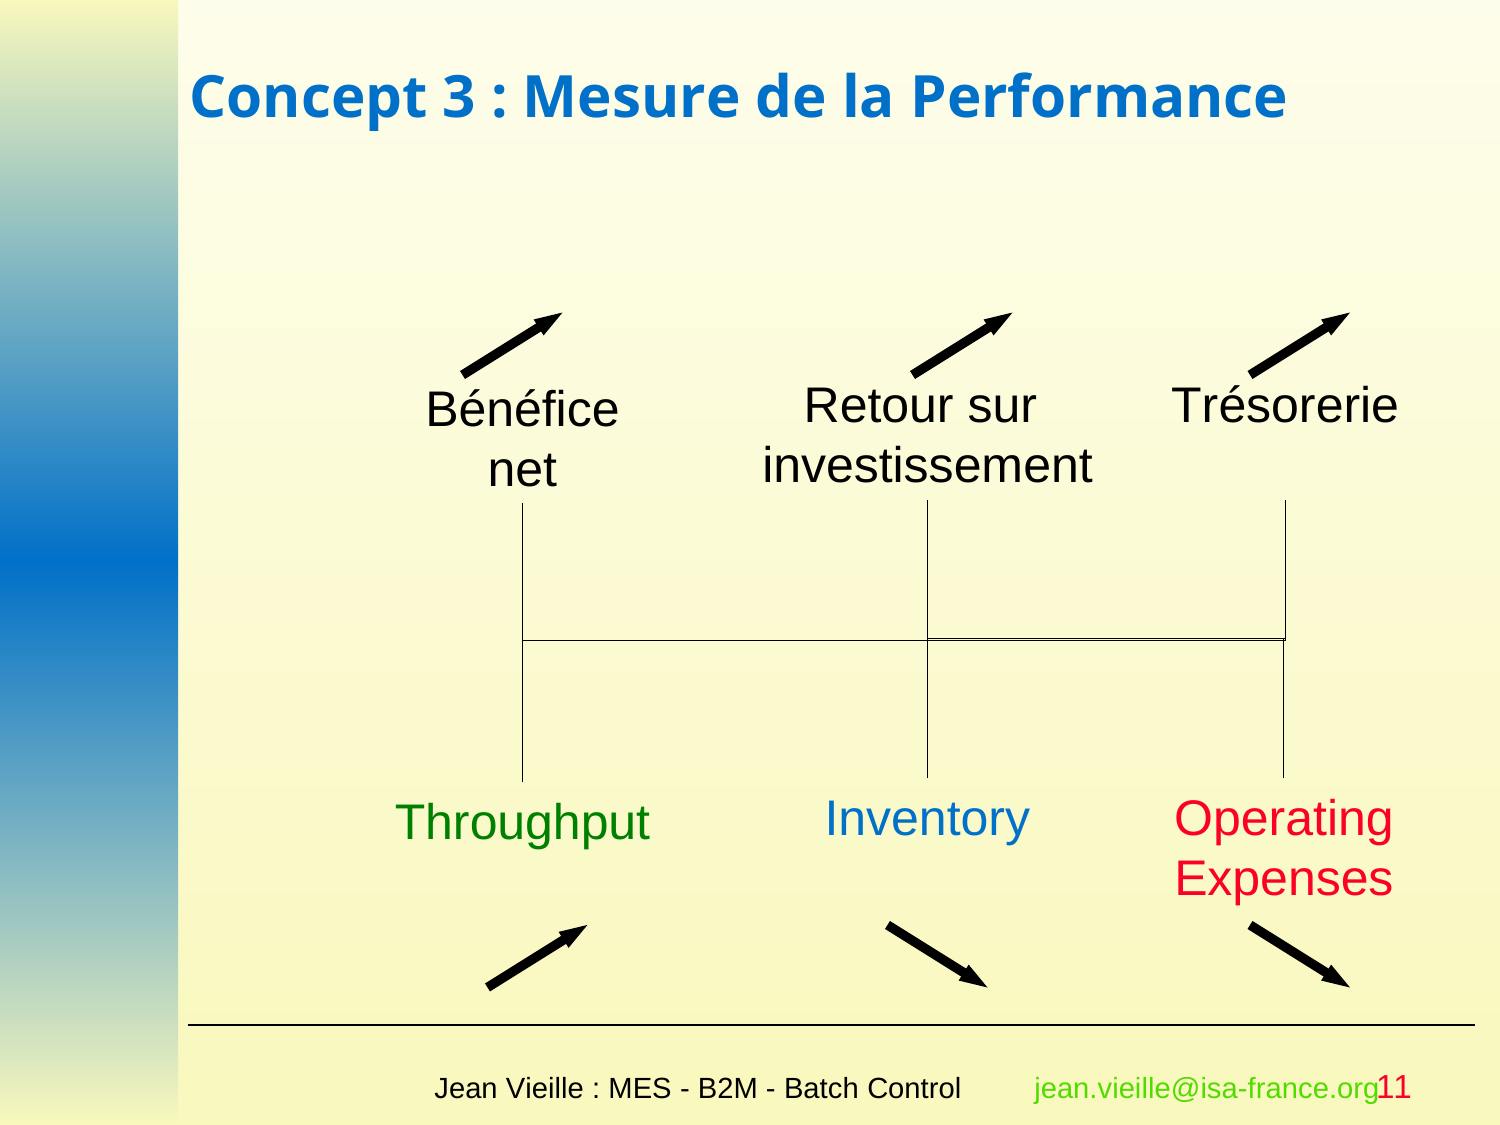

# Concept 3 : Mesure de la Performance
Retour sur
investissement
Trésorerie
Bénéfice
net
Inventory
Operating
Expenses
Throughput